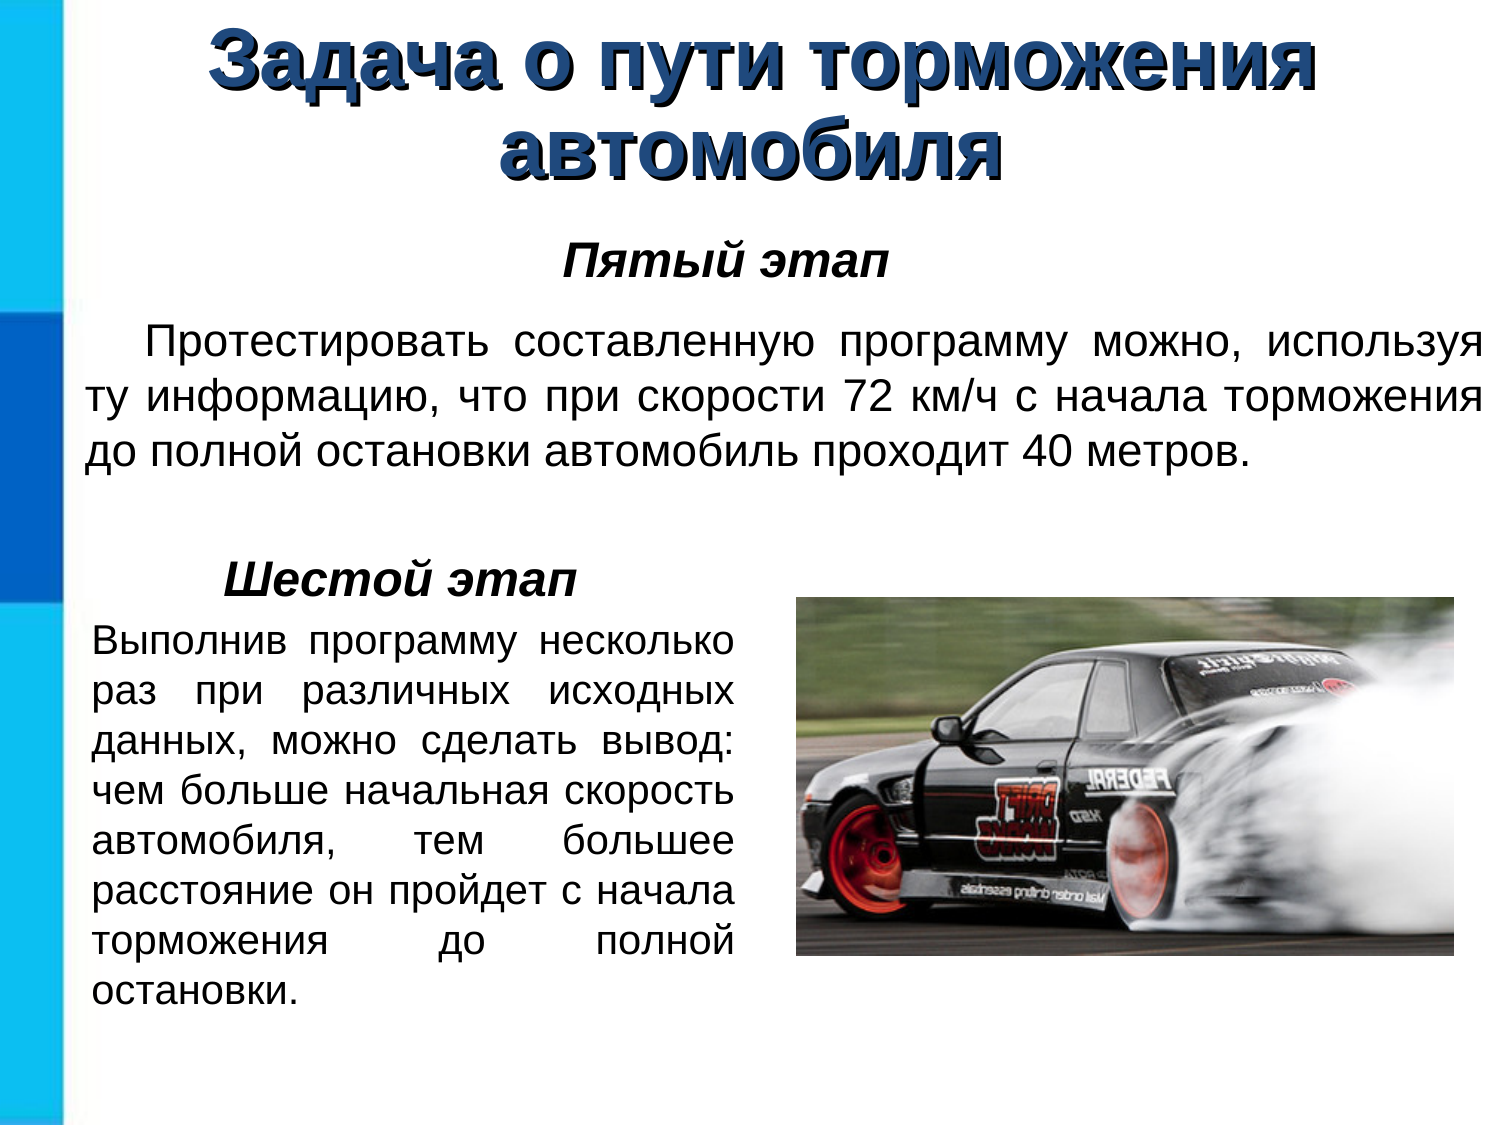

Задача о пути торможения автомобиля
Пятый этап
Протестировать составленную программу можно, используя ту информацию, что при скорости 72 км/ч с начала торможения до полной остановки автомобиль проходит 40 метров.
Выполнив программу несколько раз при различных исходных данных, можно сделать вывод: чем больше начальная скорость автомобиля, тем большее расстояние он пройдет с начала торможения до полной остановки.
Шестой этап